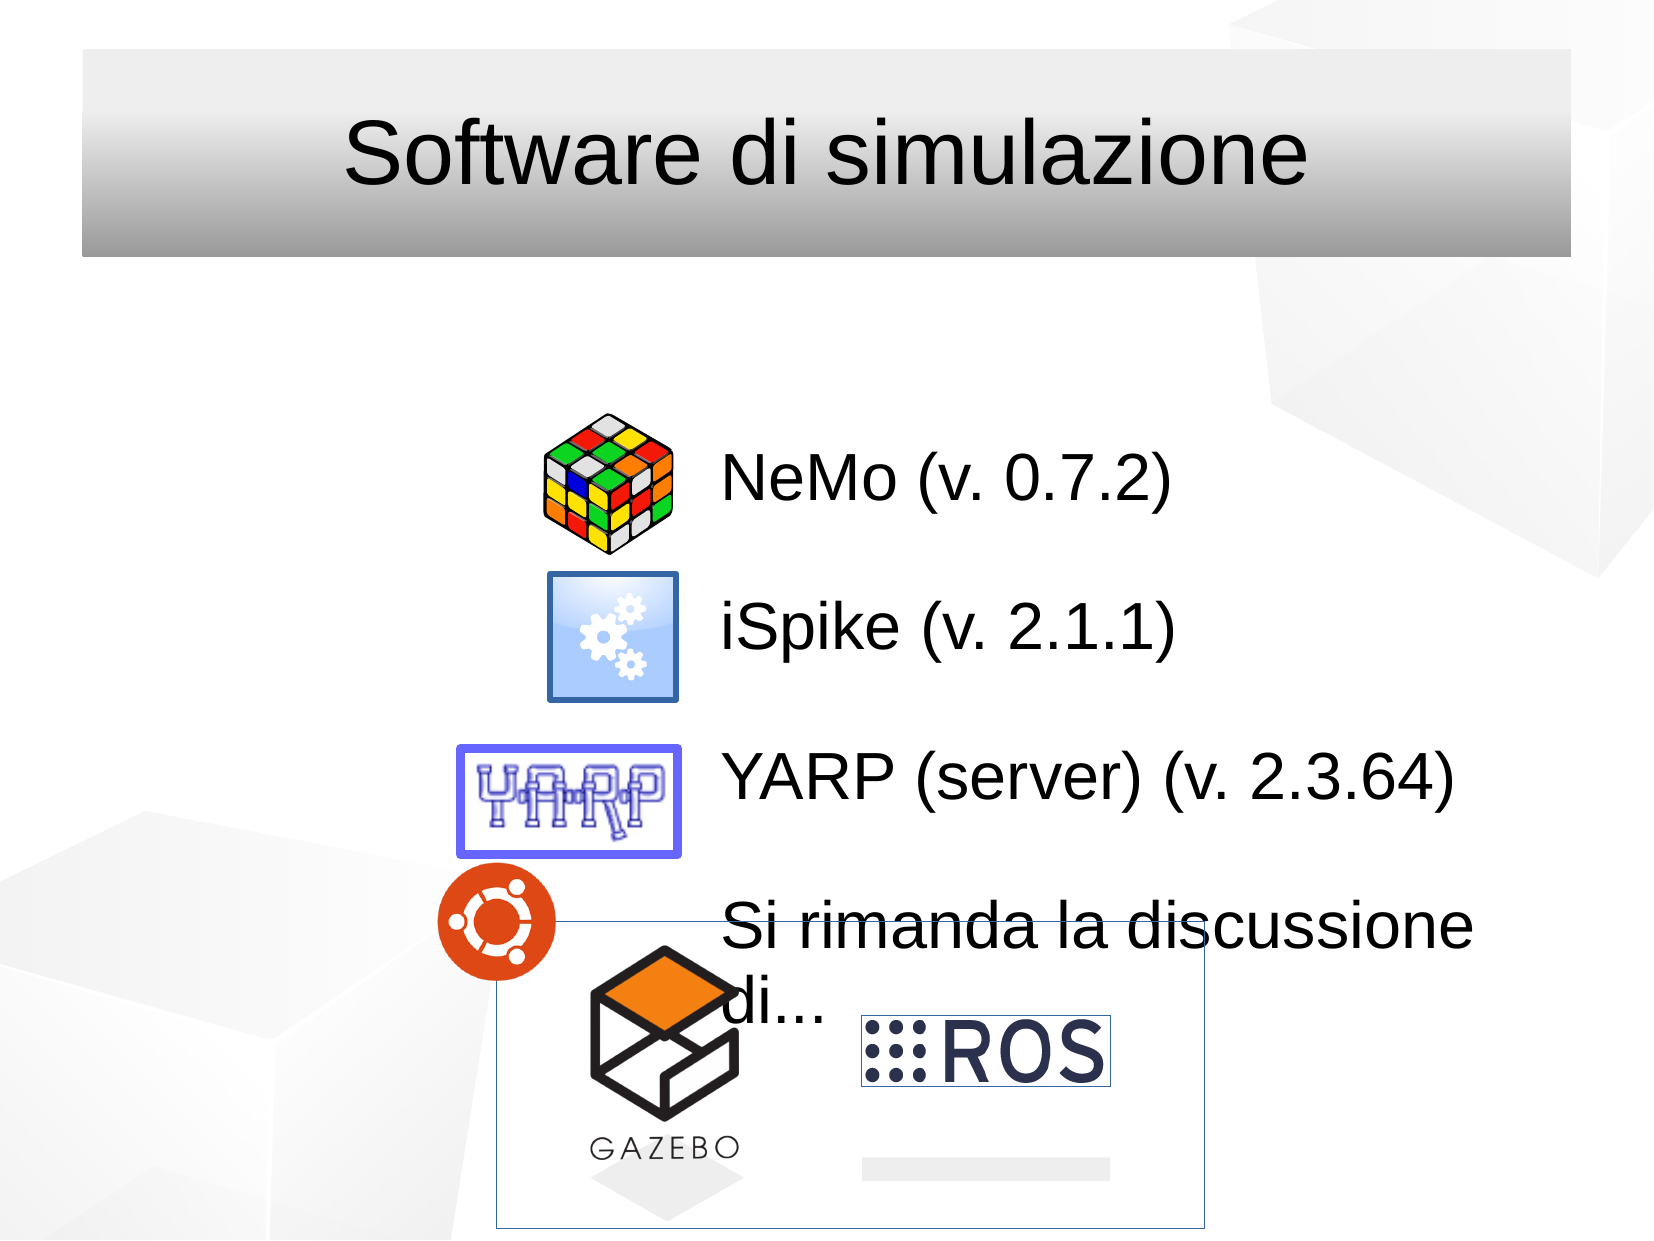

# Software di simulazione
NeMo (v. 0.7.2)
iSpike (v. 2.1.1)
YARP (server) (v. 2.3.64)
Si rimanda la discussione di...